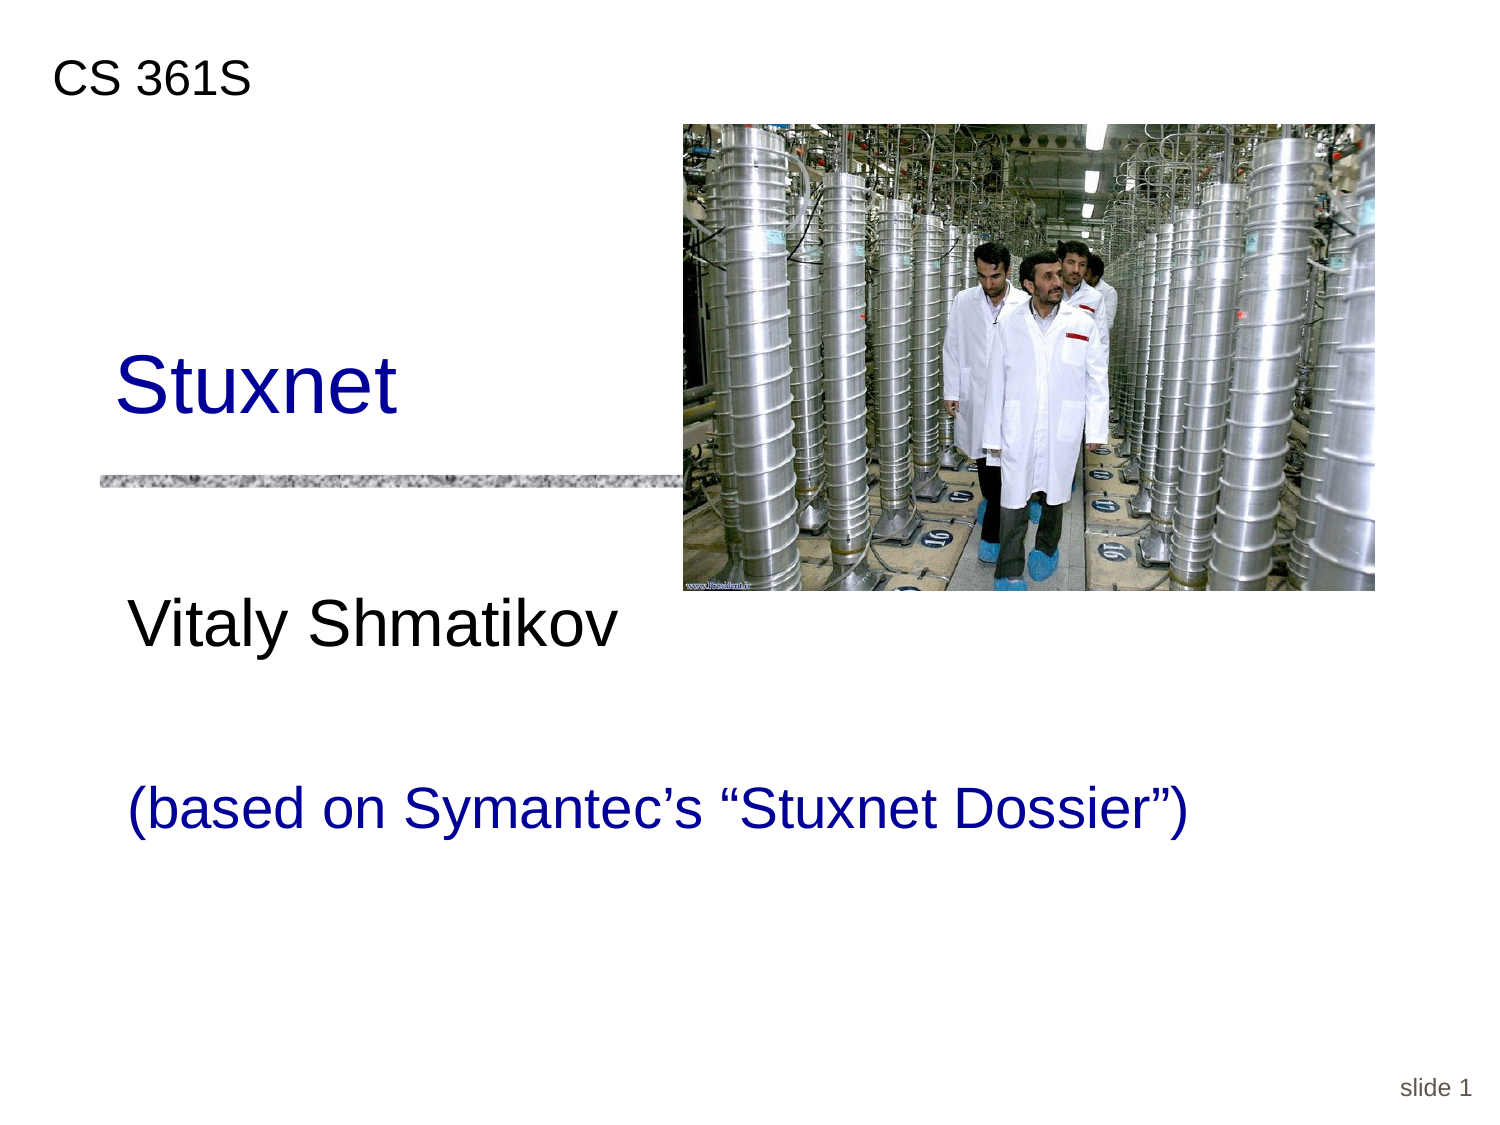

CS 361S
Stuxnet
# Vitaly Shmatikov
(based on Symantec’s “Stuxnet Dossier”)
slide